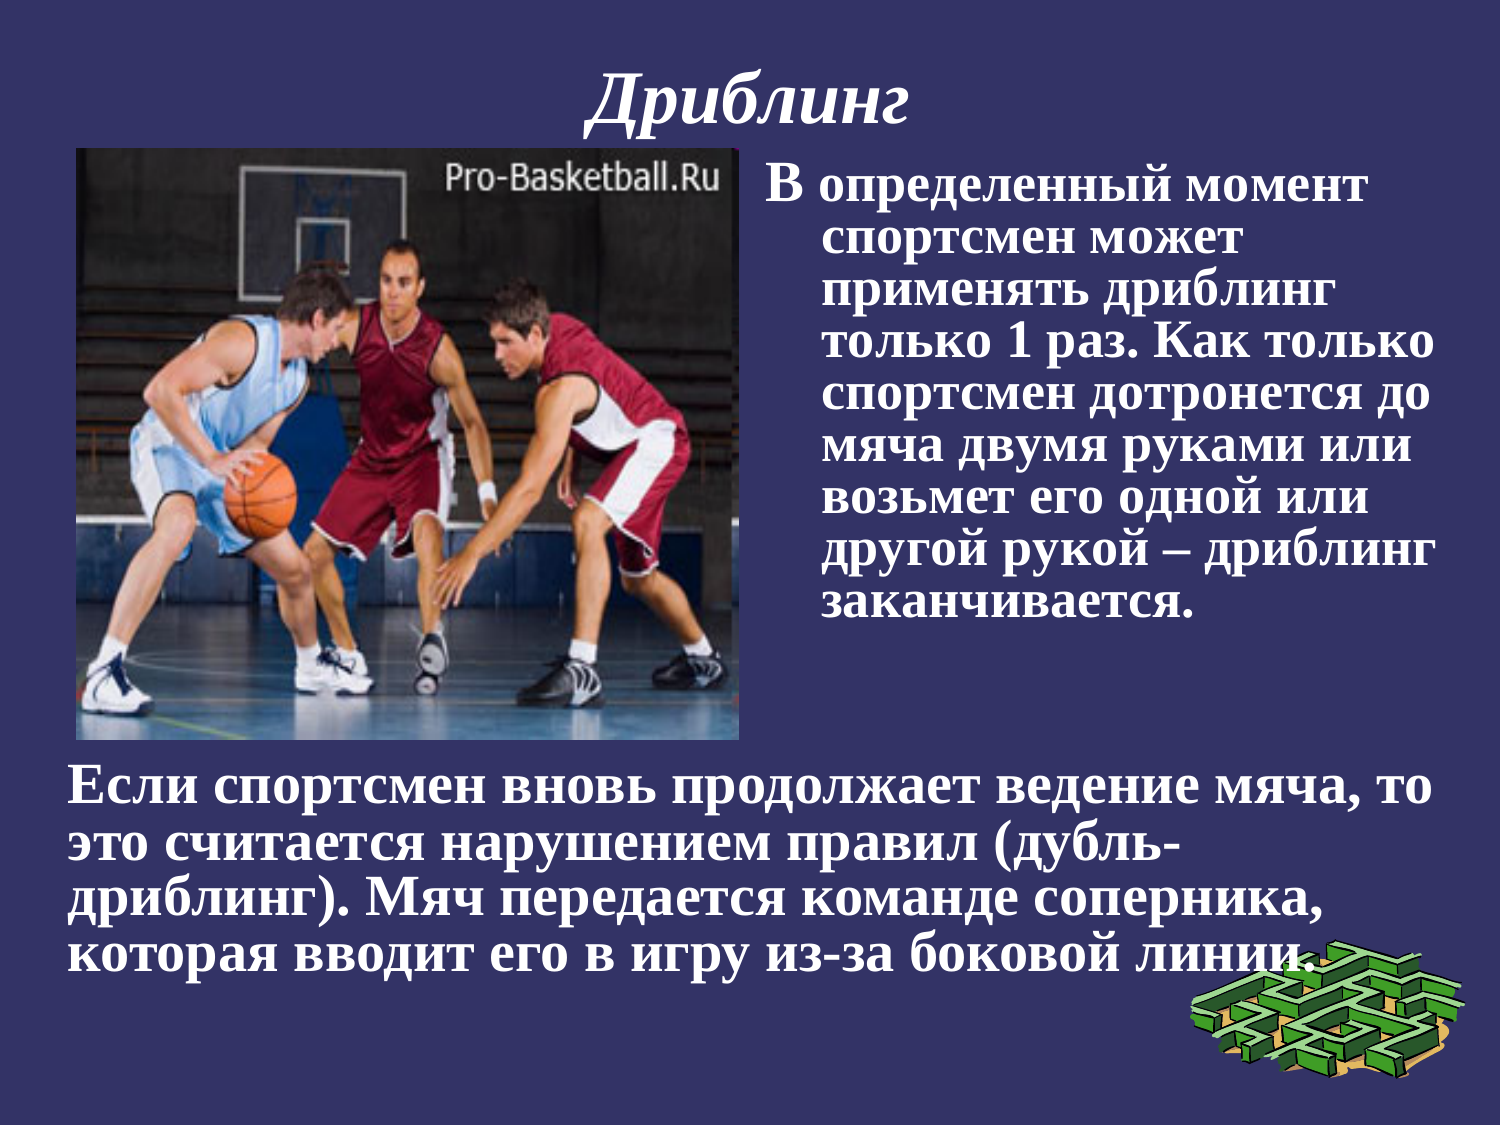

# Дриблинг
В определенный момент спортсмен может применять дриблинг только 1 раз. Как только спортсмен дотронется до мяча двумя руками или возьмет его одной или другой рукой – дриблинг заканчивается.
Если спортсмен вновь продолжает ведение мяча, то это считается нарушением правил (дубль-дриблинг). Мяч передается команде соперника, которая вводит его в игру из-за боковой линии.